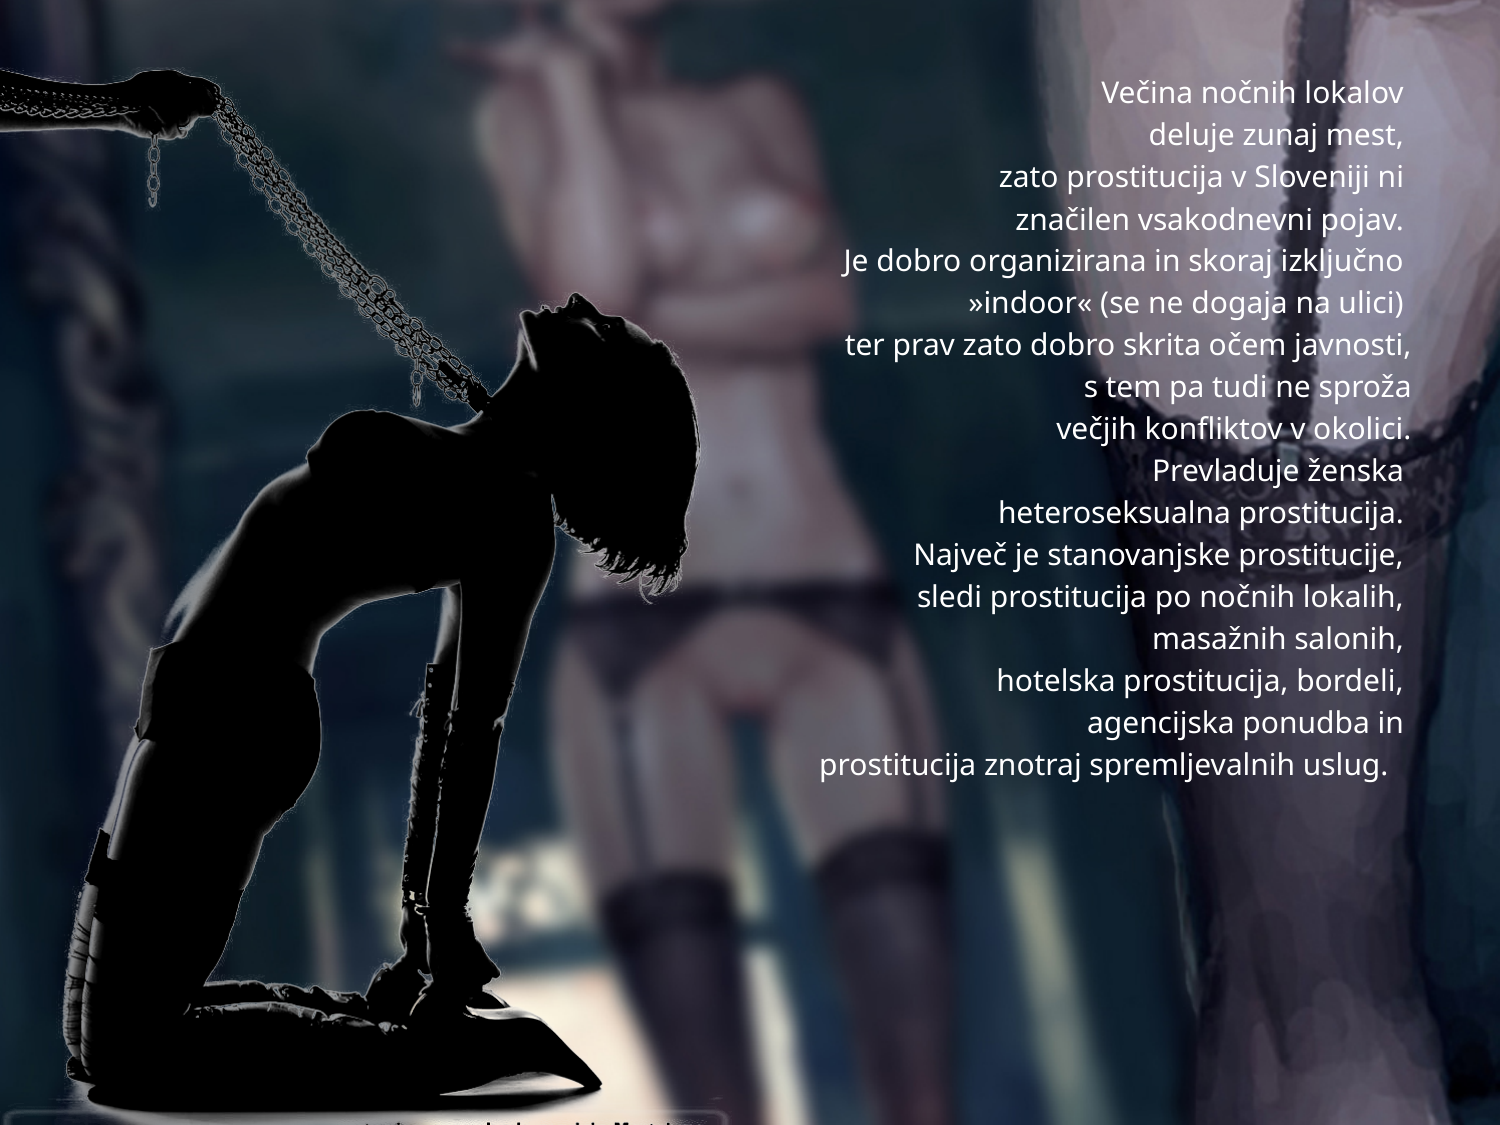

# Večina nočnih lokalov
deluje zunaj mest,
zato prostitucija v Sloveniji ni
značilen vsakodnevni pojav.
Je dobro organizirana in skoraj izključno
»indoor« (se ne dogaja na ulici)
ter prav zato dobro skrita očem javnosti,
 s tem pa tudi ne sproža
večjih konfliktov v okolici.
 Prevladuje ženska
heteroseksualna prostitucija.
Največ je stanovanjske prostitucije,
sledi prostitucija po nočnih lokalih,
masažnih salonih,
hotelska prostitucija, bordeli,
agencijska ponudba in
prostitucija znotraj spremljevalnih uslug.